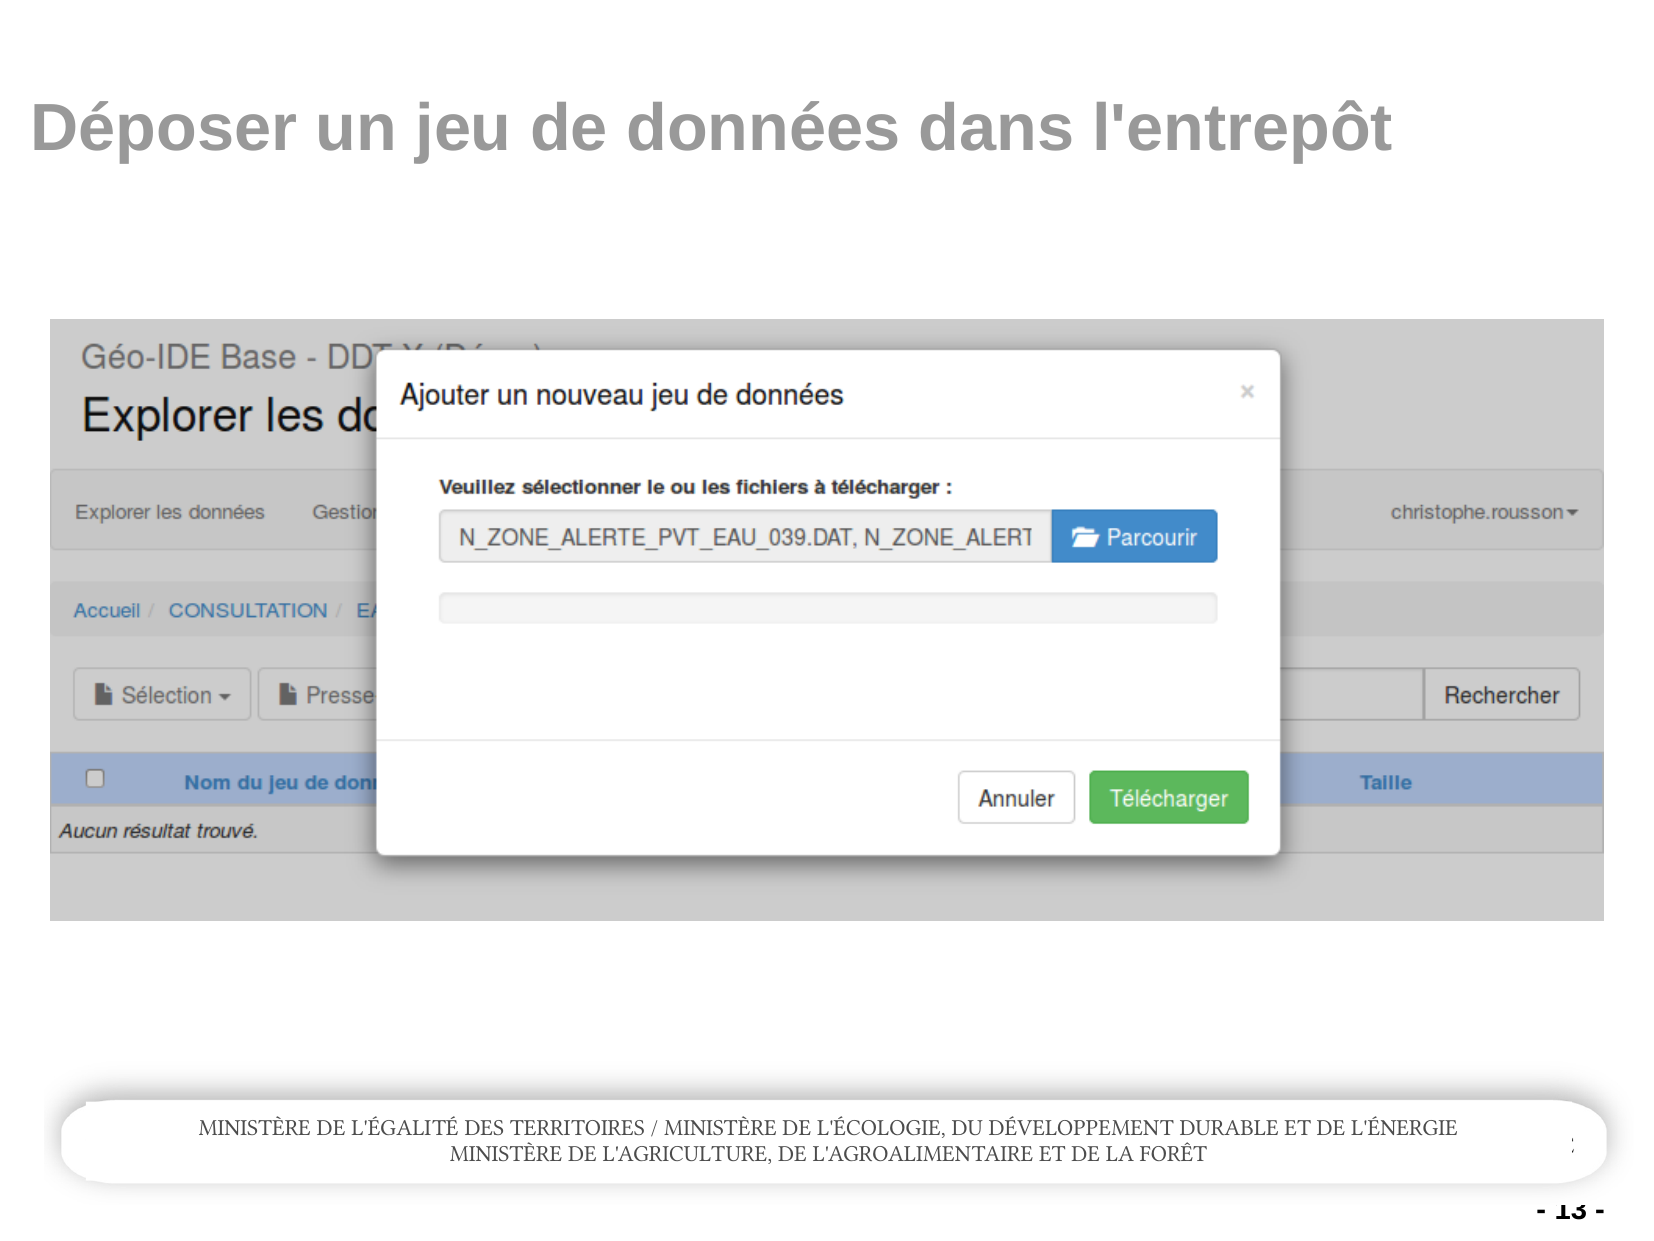

# Déposer un jeu de données dans l'entrepôt